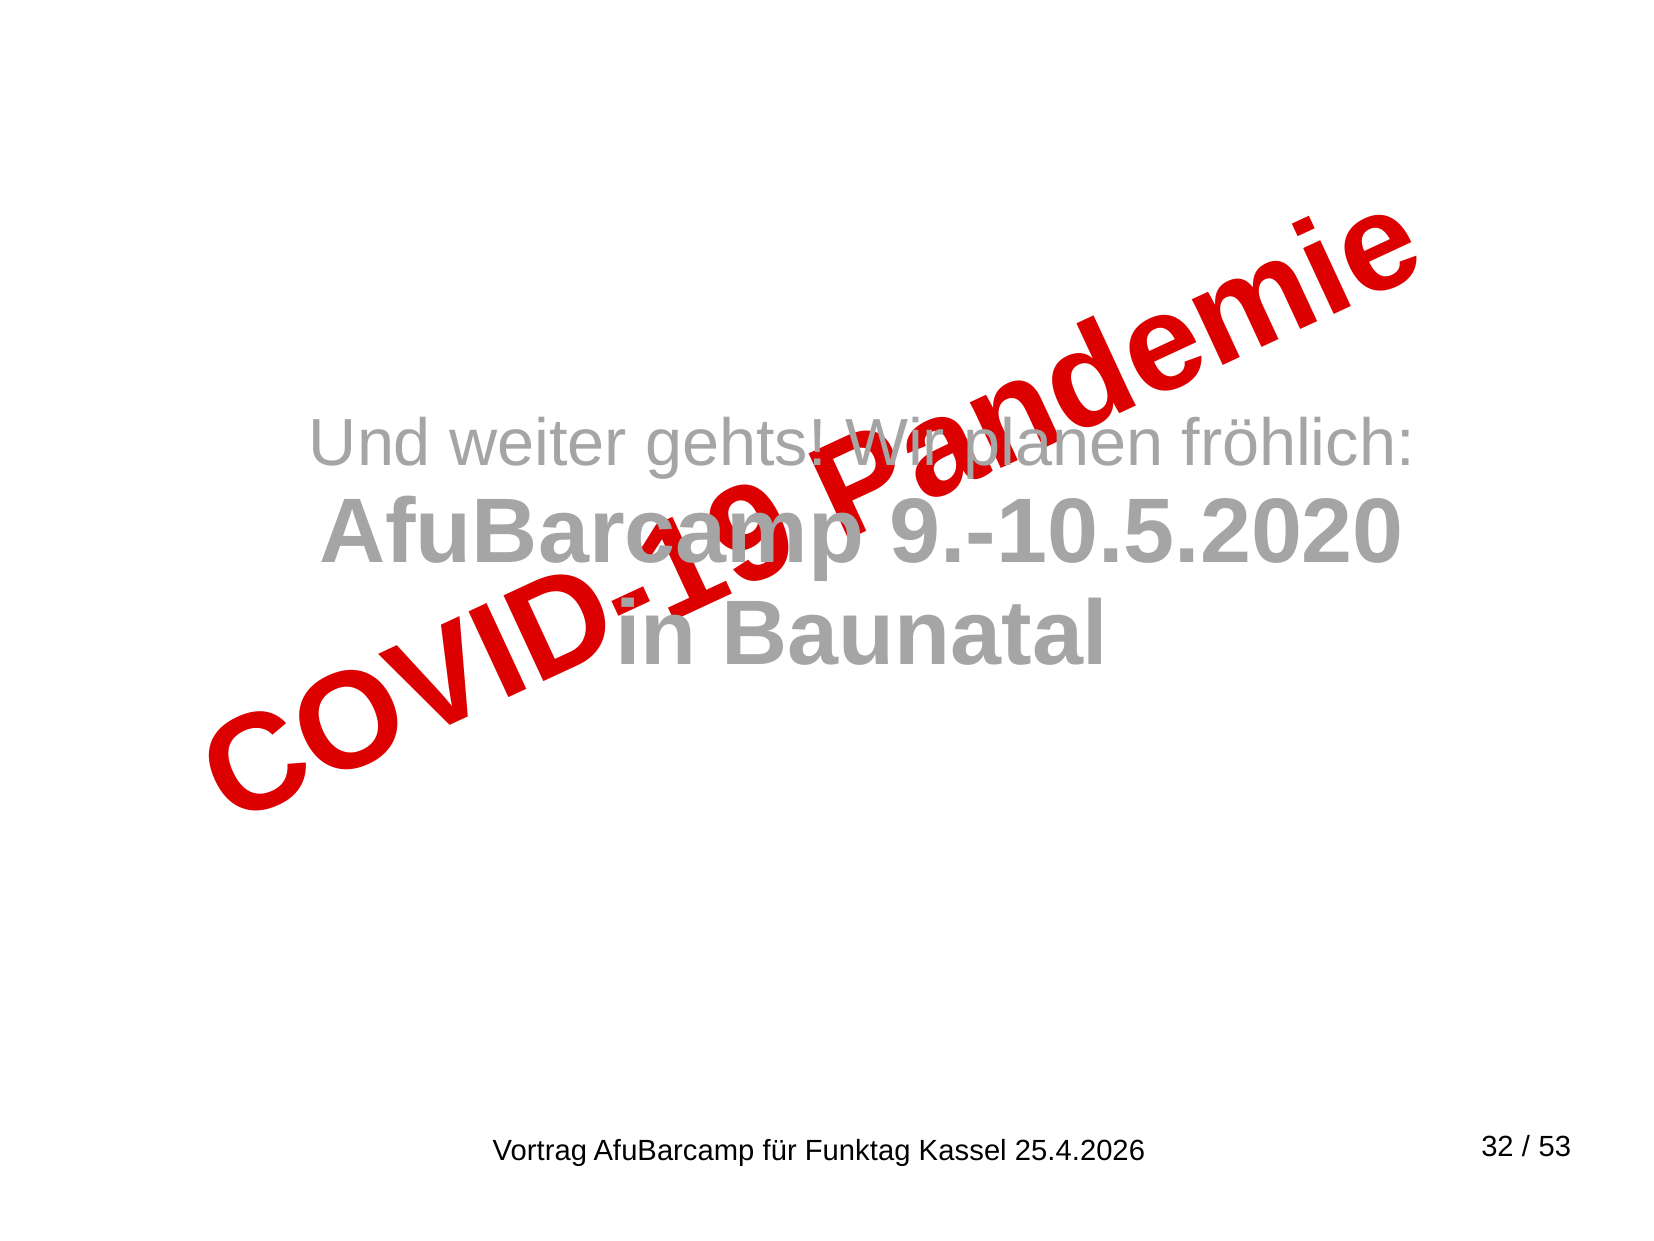

# COVID-19 Pandemie
Und weiter gehts! Wir planen fröhlich:
AfuBarcamp 9.-10.5.2020
in Baunatal